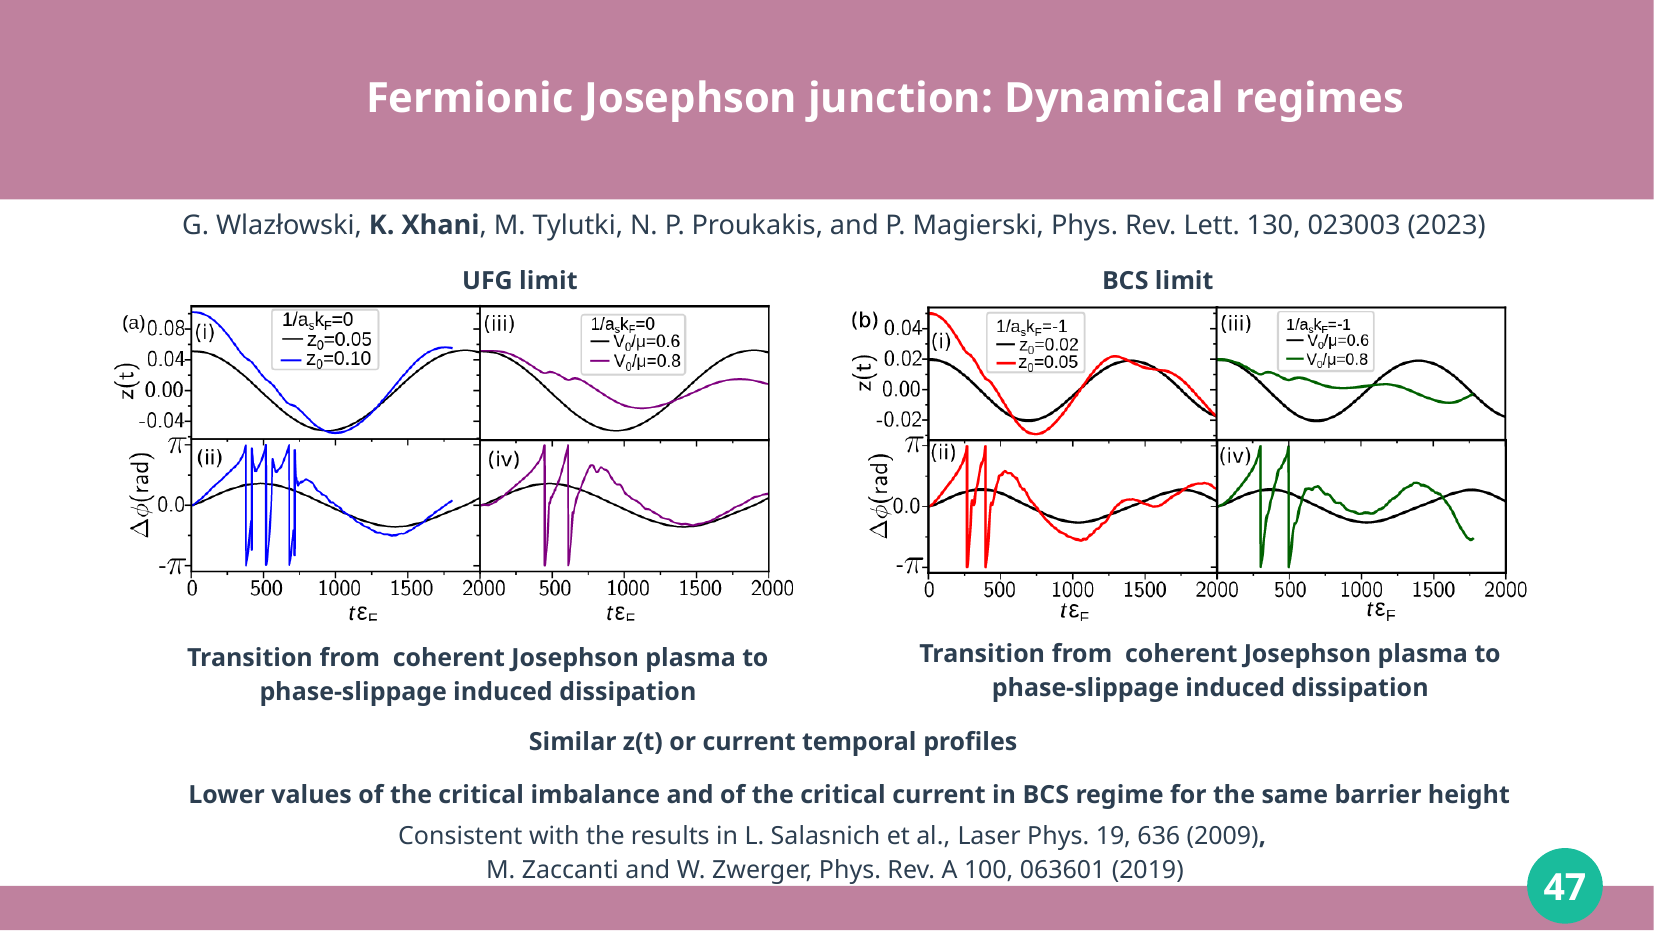

# Fermionic Josephson junction: Dynamical regimes
G. Wlazłowski, K. Xhani, M. Tylutki, N. P. Proukakis, and P. Magierski, Phys. Rev. Lett. 130, 023003 (2023)
UFG limit
BCS limit
Transition from coherent Josephson plasma to phase-slippage induced dissipation
Transition from coherent Josephson plasma to phase-slippage induced dissipation
Similar z(t) or current temporal profiles
Lower values of the critical imbalance and of the critical current in BCS regime for the same barrier height
Consistent with the results in L. Salasnich et al., Laser Phys. 19, 636 (2009),
M. Zaccanti and W. Zwerger, Phys. Rev. A 100, 063601 (2019)